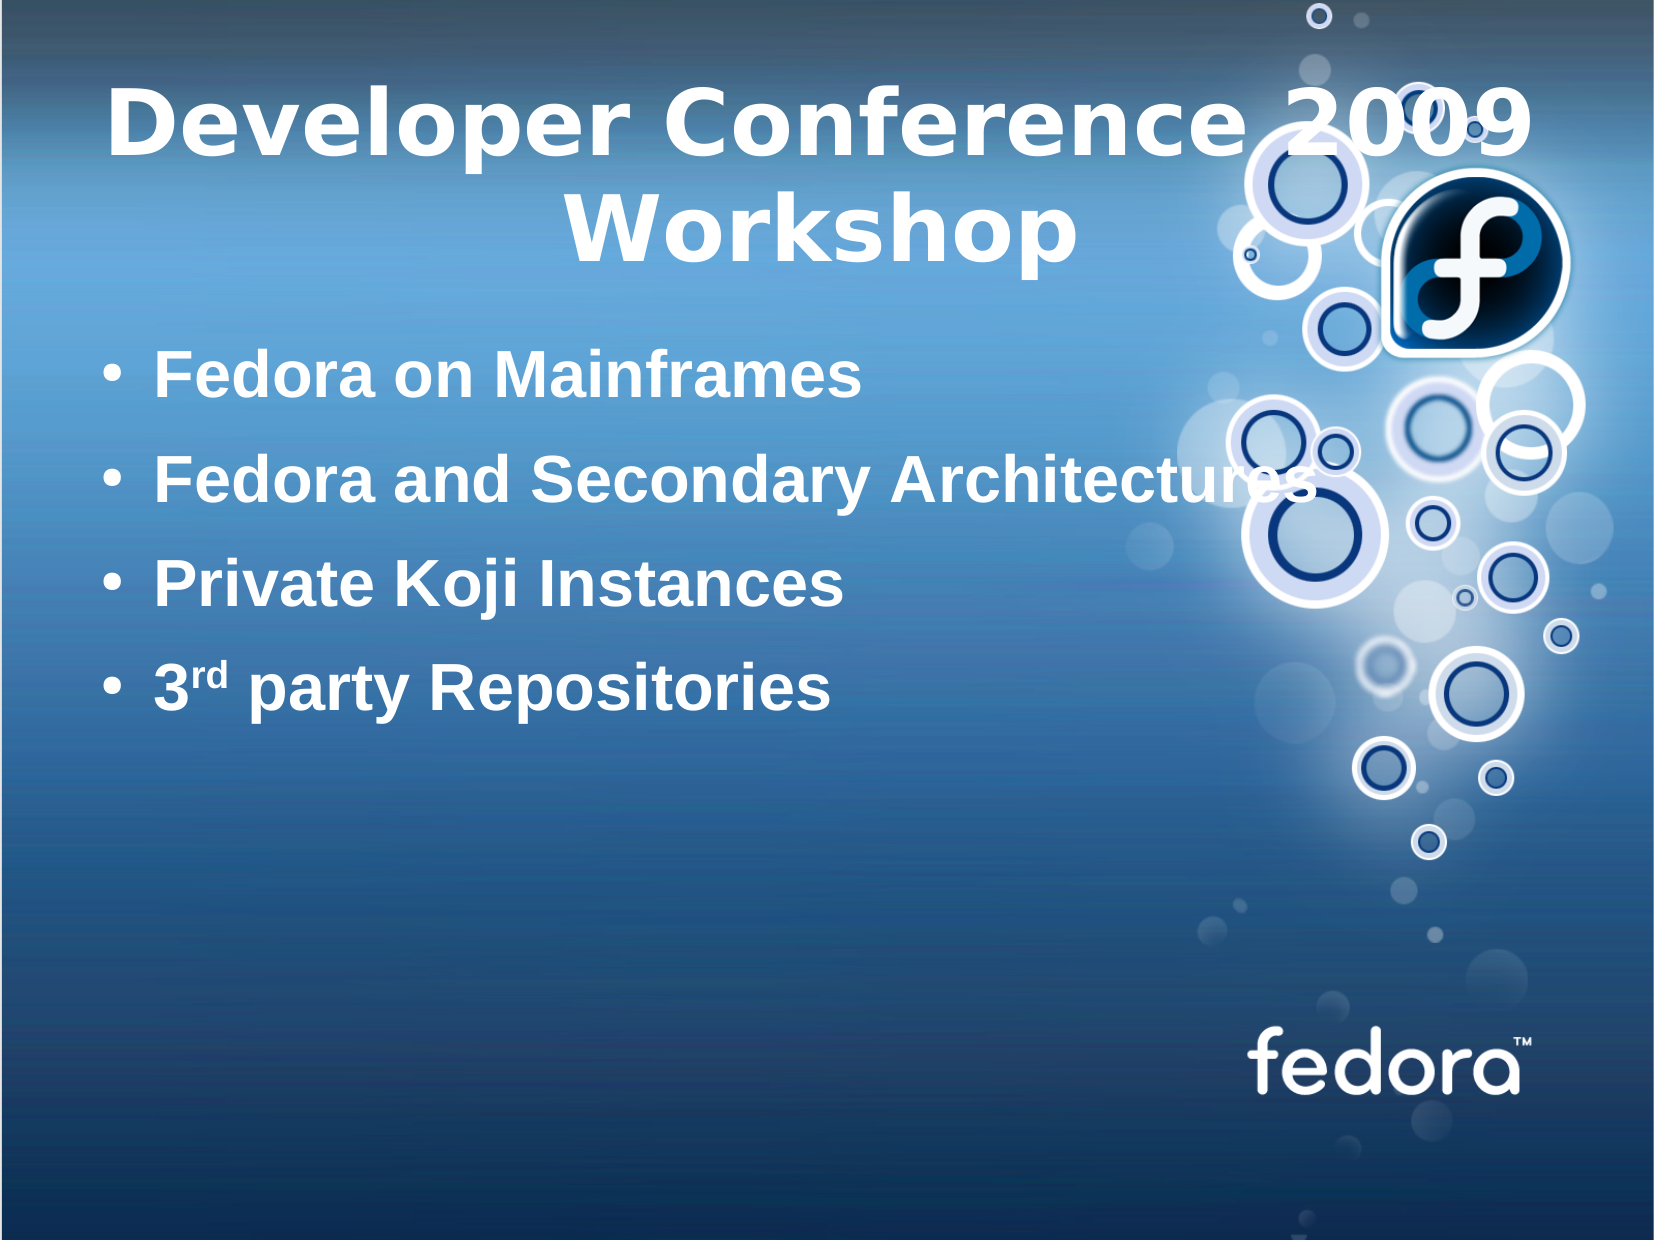

# Developer Conference 2009 Workshop
Fedora on Mainframes
Fedora and Secondary Architectures
Private Koji Instances
3rd party Repositories